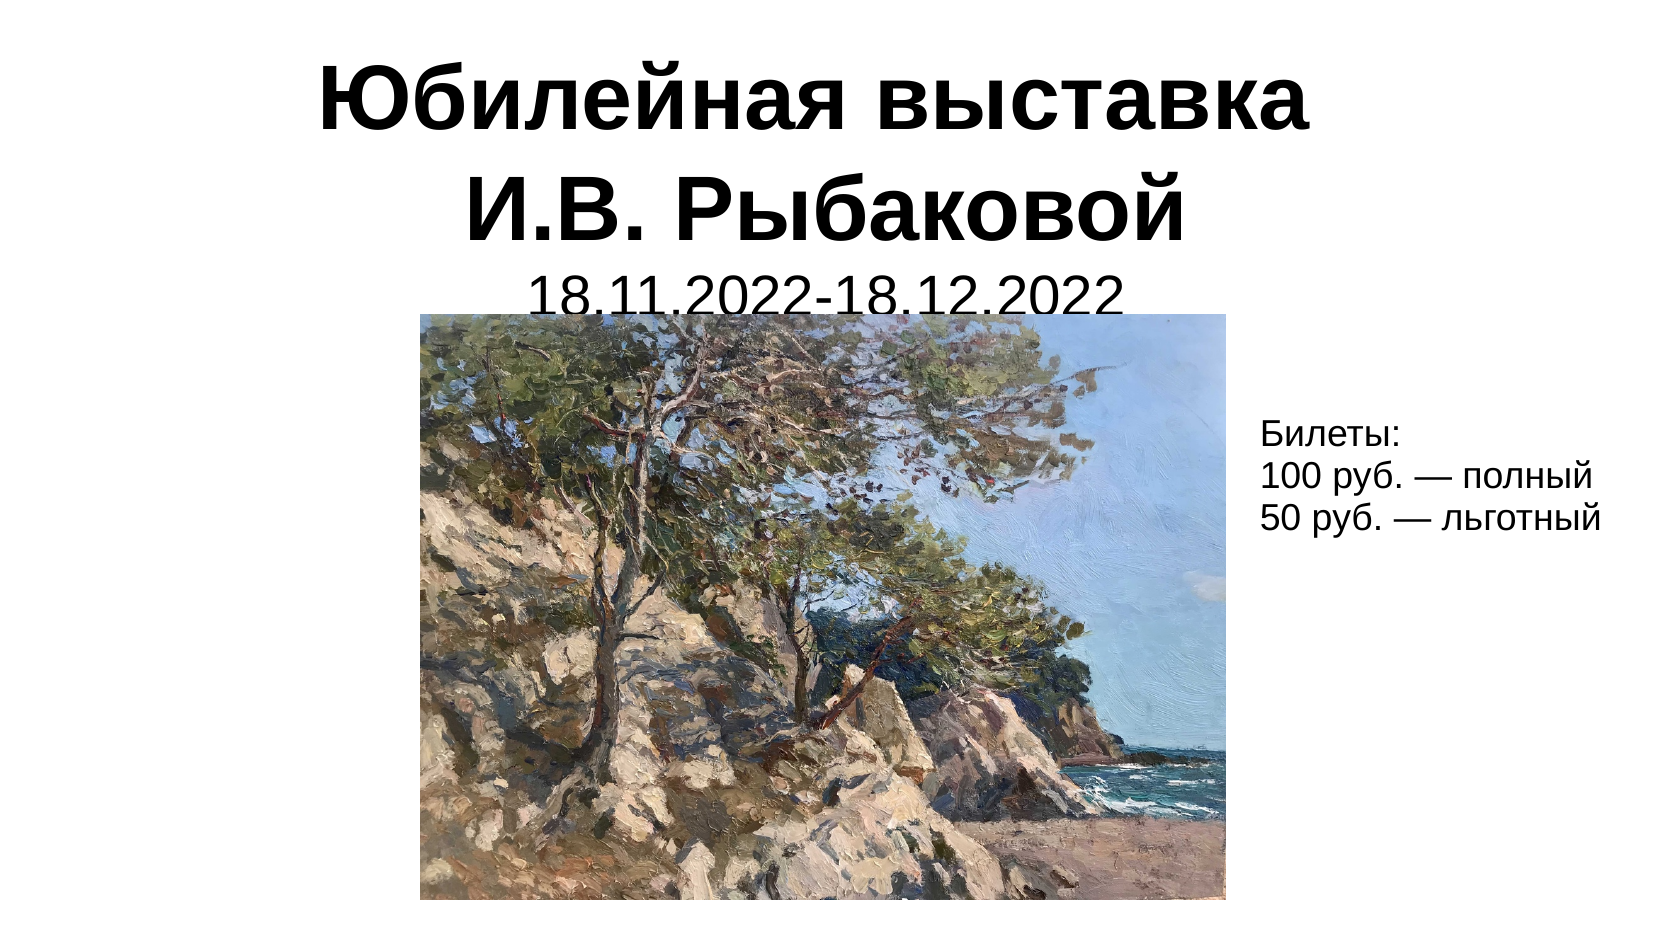

# Юбилейная выставка И.В. Рыбаковой 18.11.2022-18.12.2022
Билеты:
100 руб. — полный
50 руб. — льготный